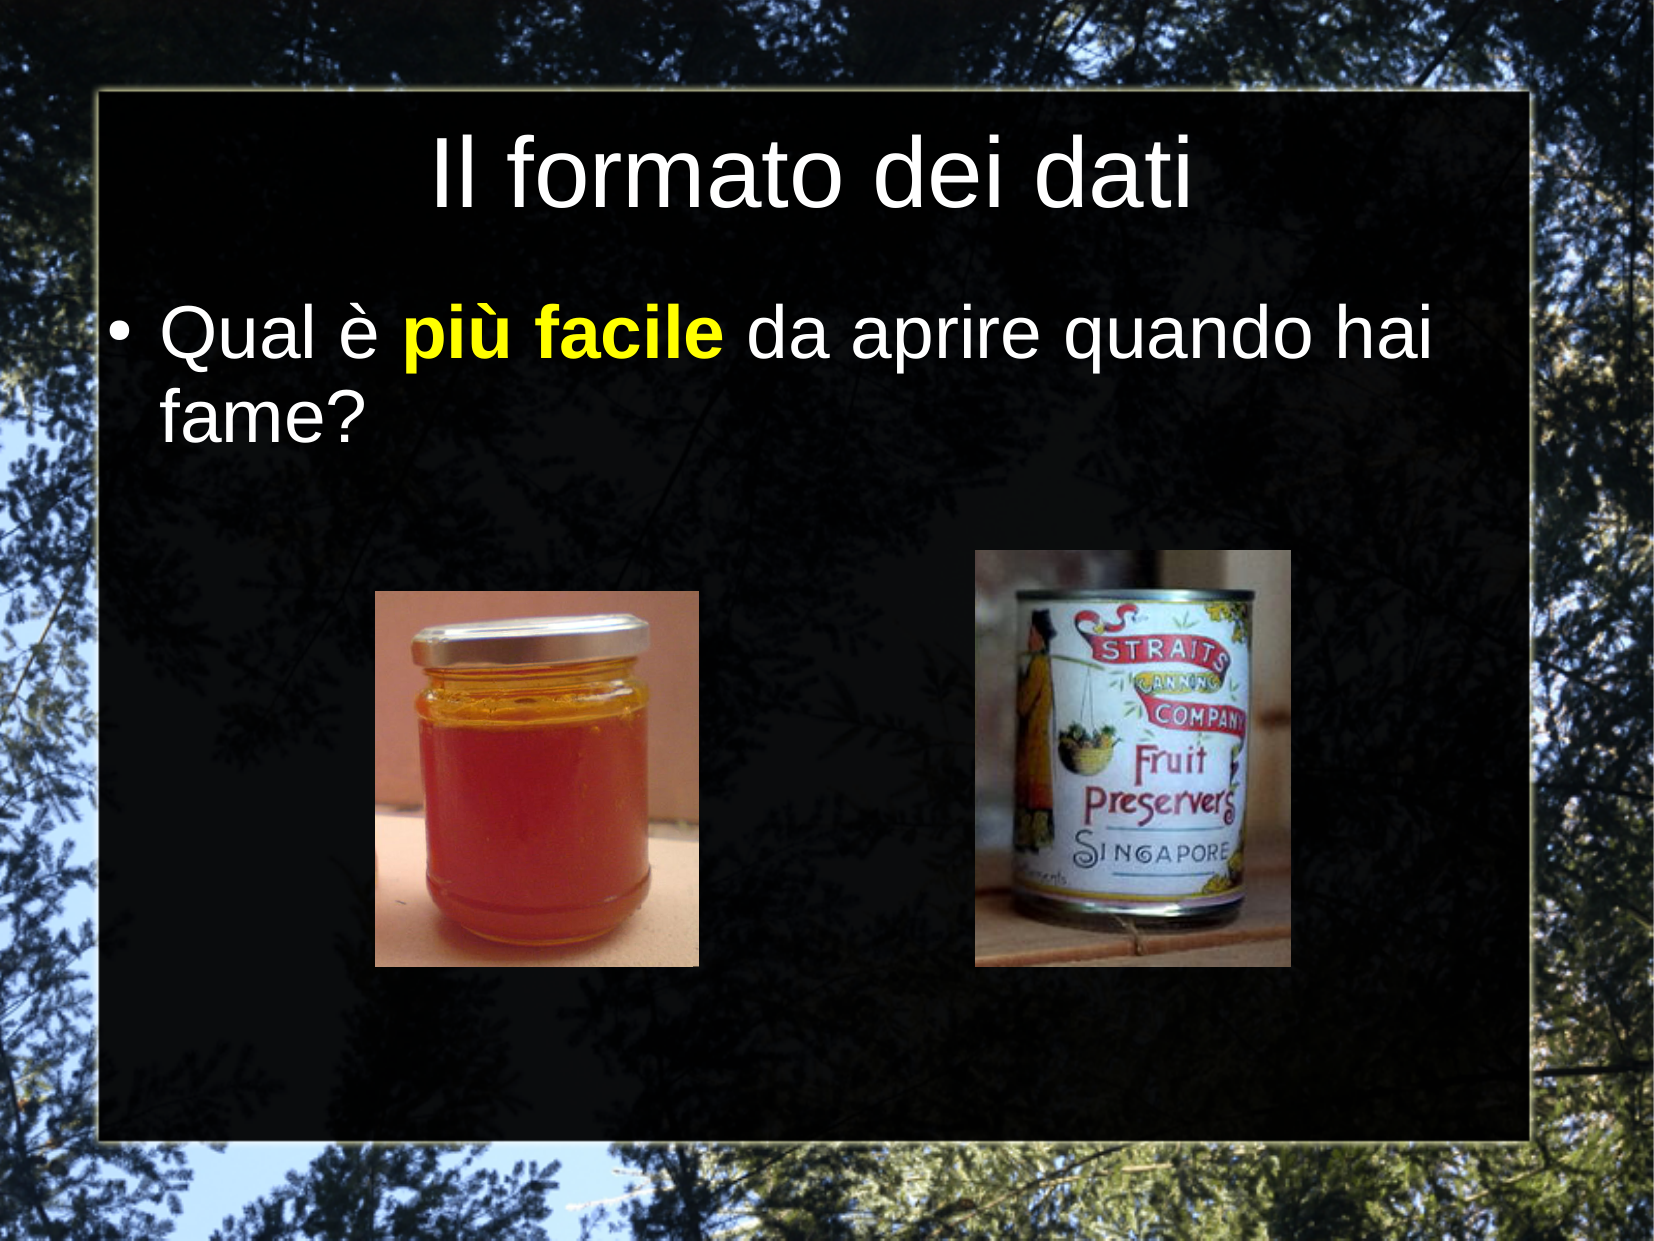

# Il formato dei dati
Qual è più facile da aprire quando hai fame?